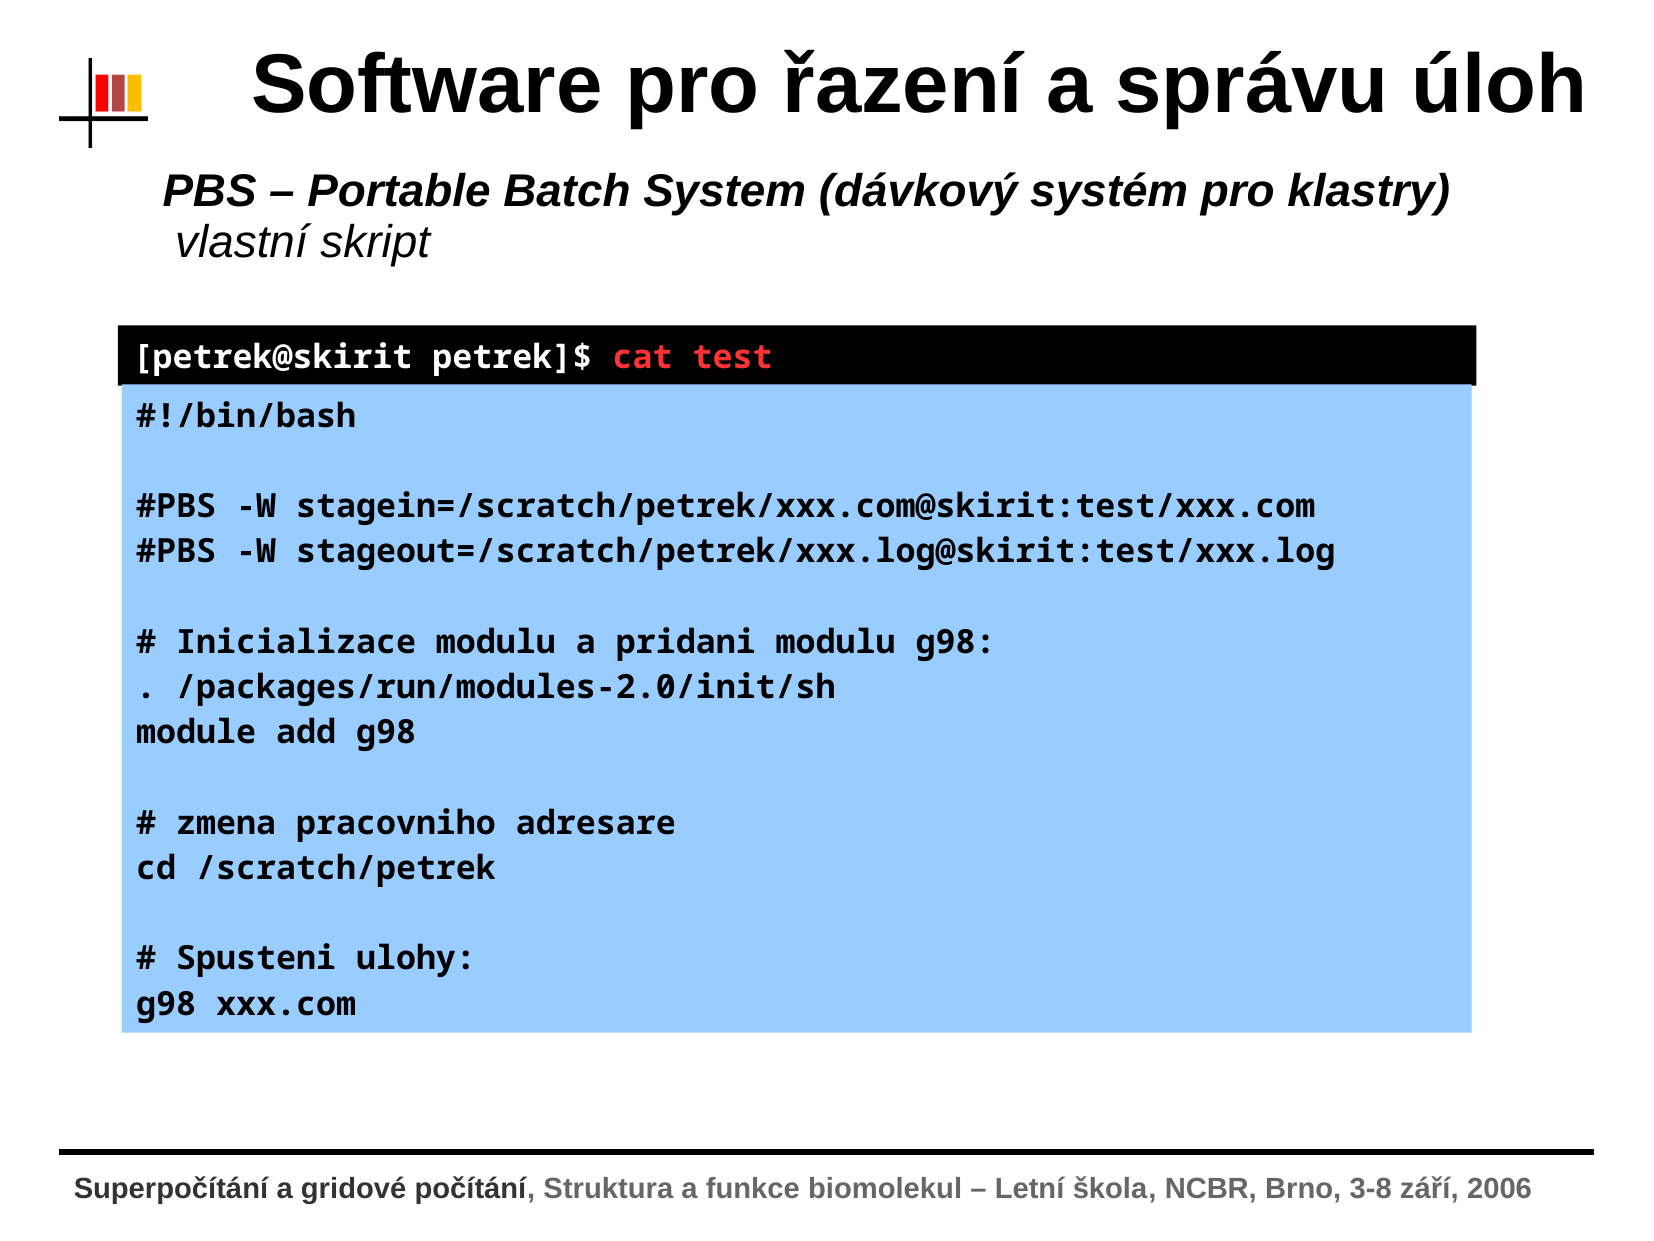

Software pro řazení a správu úloh
PBS – Portable Batch System (dávkový systém pro klastry)
 vlastní skript
[petrek@skirit petrek]$ cat test
#!/bin/bash
#PBS -W stagein=/scratch/petrek/xxx.com@skirit:test/xxx.com
#PBS -W stageout=/scratch/petrek/xxx.log@skirit:test/xxx.log
# Inicializace modulu a pridani modulu g98:
. /packages/run/modules-2.0/init/sh
module add g98
# zmena pracovniho adresare
cd /scratch/petrek
# Spusteni ulohy:
g98 xxx.com
Superpočítání a gridové počítání, Struktura a funkce biomolekul – Letní škola, NCBR, Brno, 3-8 září, 2006